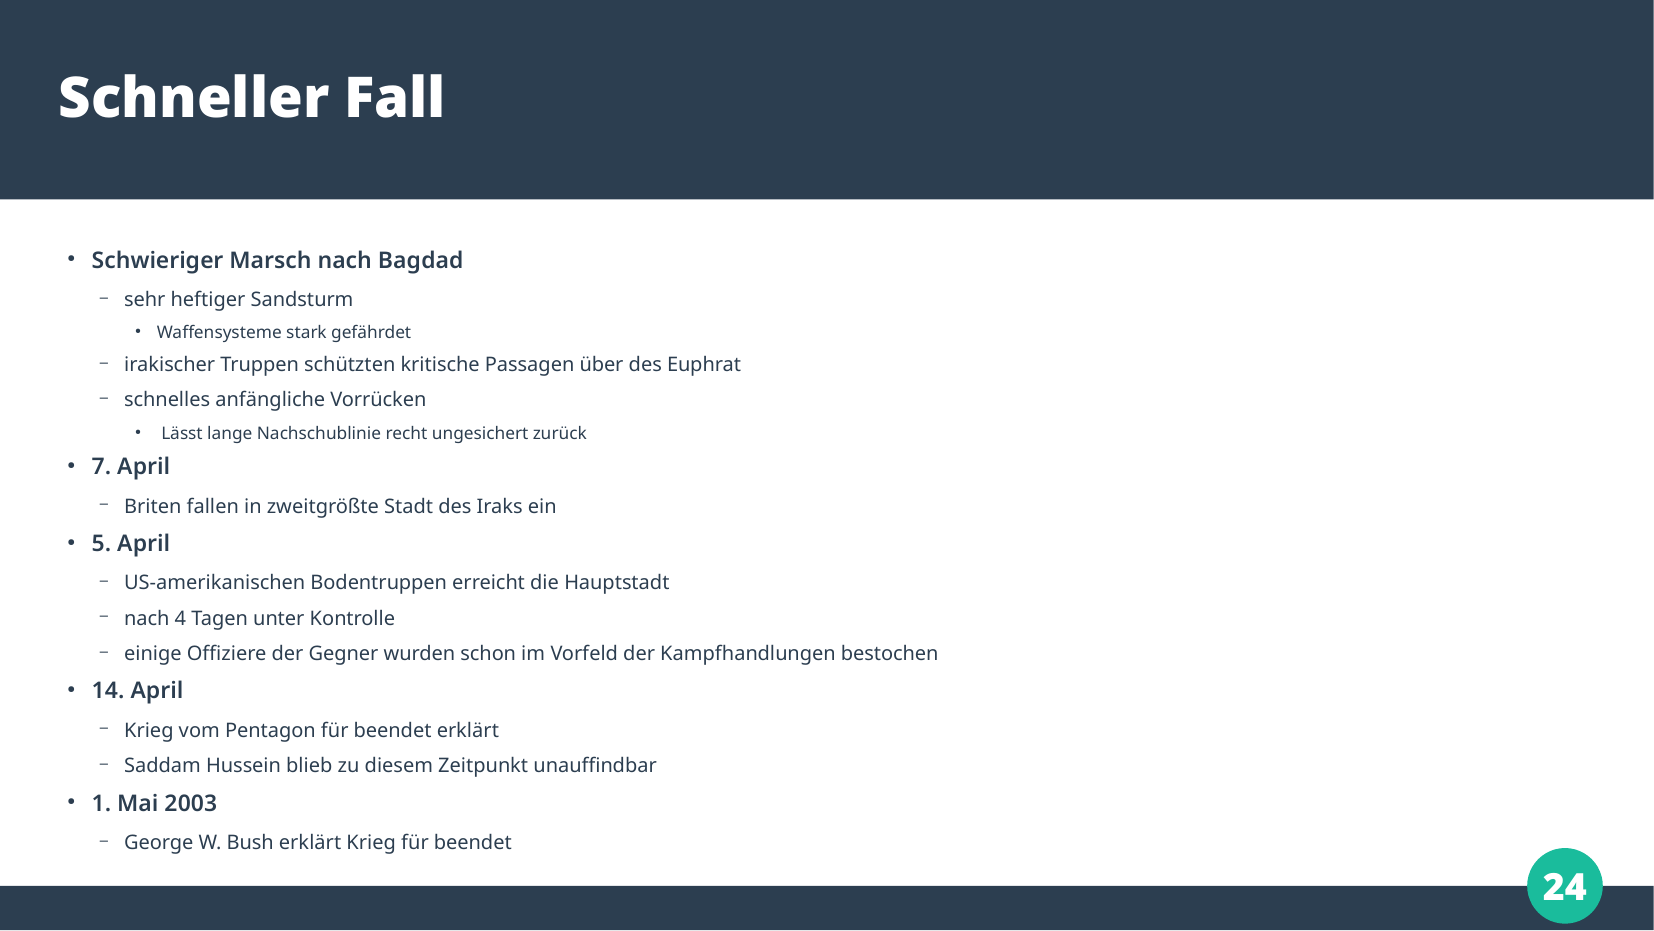

# Schneller Fall
Schwieriger Marsch nach Bagdad
sehr heftiger Sandsturm
Waffensysteme stark gefährdet
irakischer Truppen schützten kritische Passagen über des Euphrat
schnelles anfängliche Vorrücken
 Lässt lange Nachschublinie recht ungesichert zurück
7. April
Briten fallen in zweitgrößte Stadt des Iraks ein
5. April
US-amerikanischen Bodentruppen erreicht die Hauptstadt
nach 4 Tagen unter Kontrolle
einige Offiziere der Gegner wurden schon im Vorfeld der Kampfhandlungen bestochen
14. April
Krieg vom Pentagon für beendet erklärt
Saddam Hussein blieb zu diesem Zeitpunkt unauffindbar
1. Mai 2003
George W. Bush erklärt Krieg für beendet